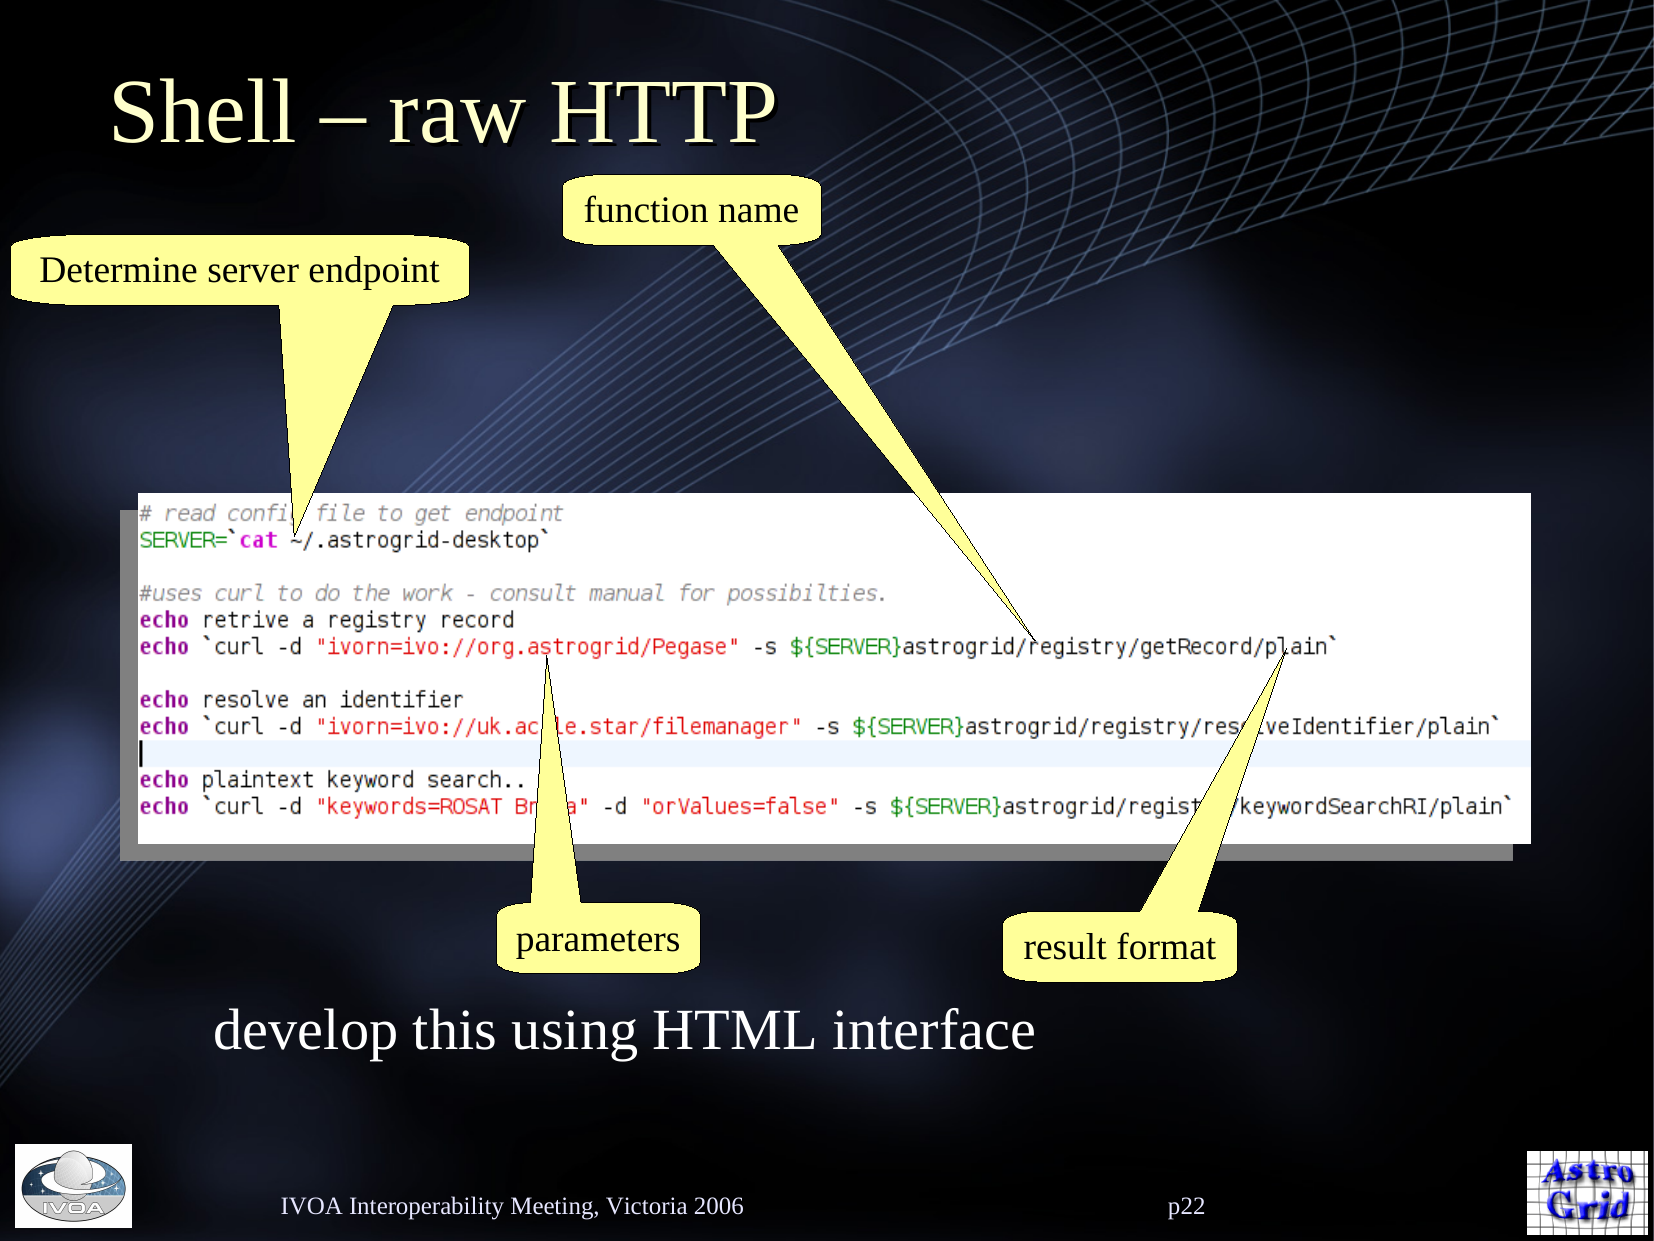

# Shell – raw HTTP
function name
Determine server endpoint
parameters
result format
develop this using HTML interface